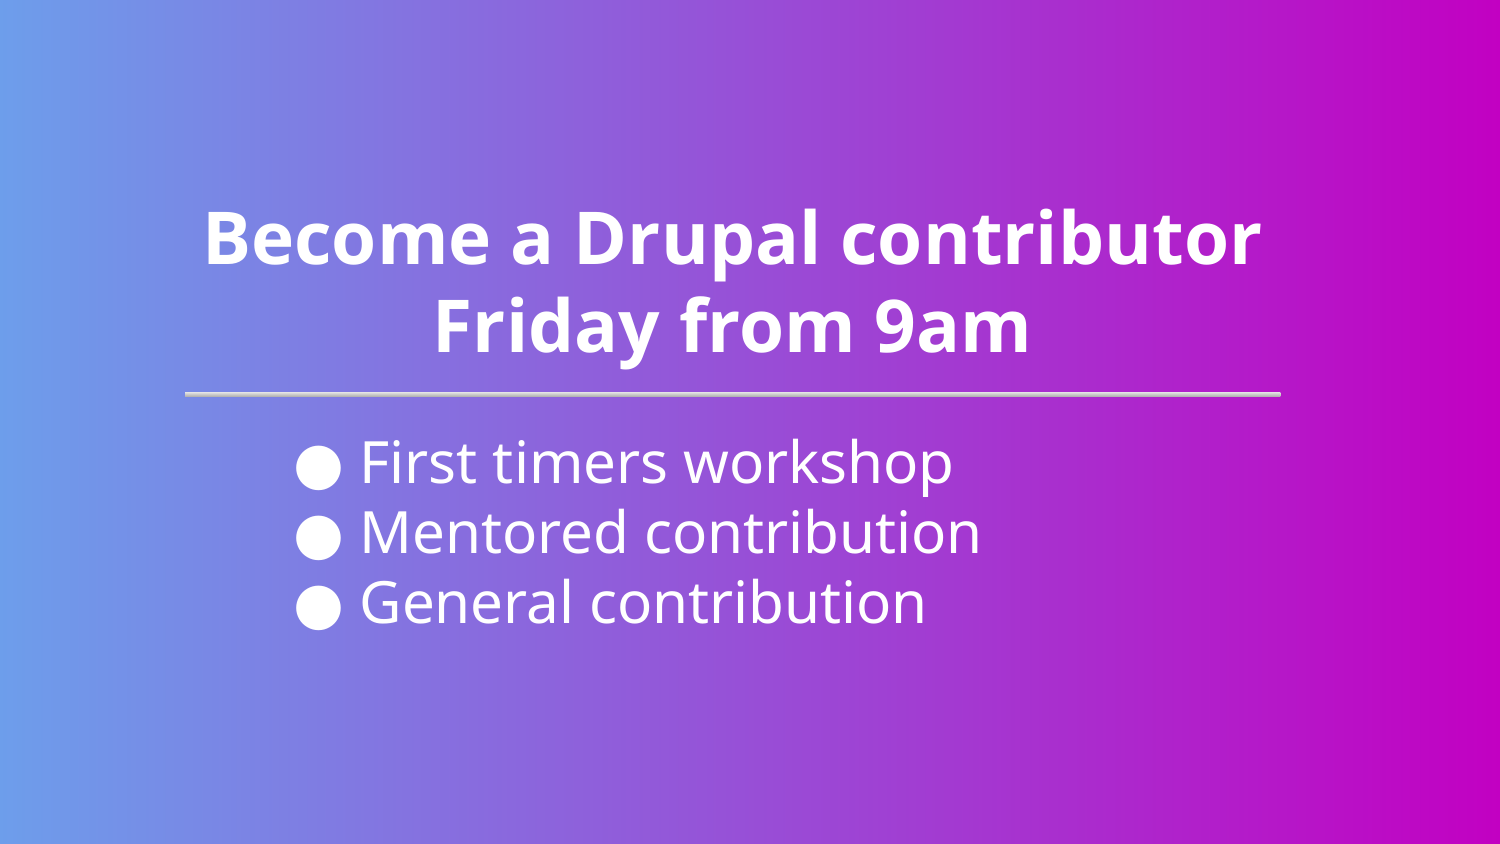

Become a Drupal contributor Friday from 9am
First timers workshop
Mentored contribution
General contribution